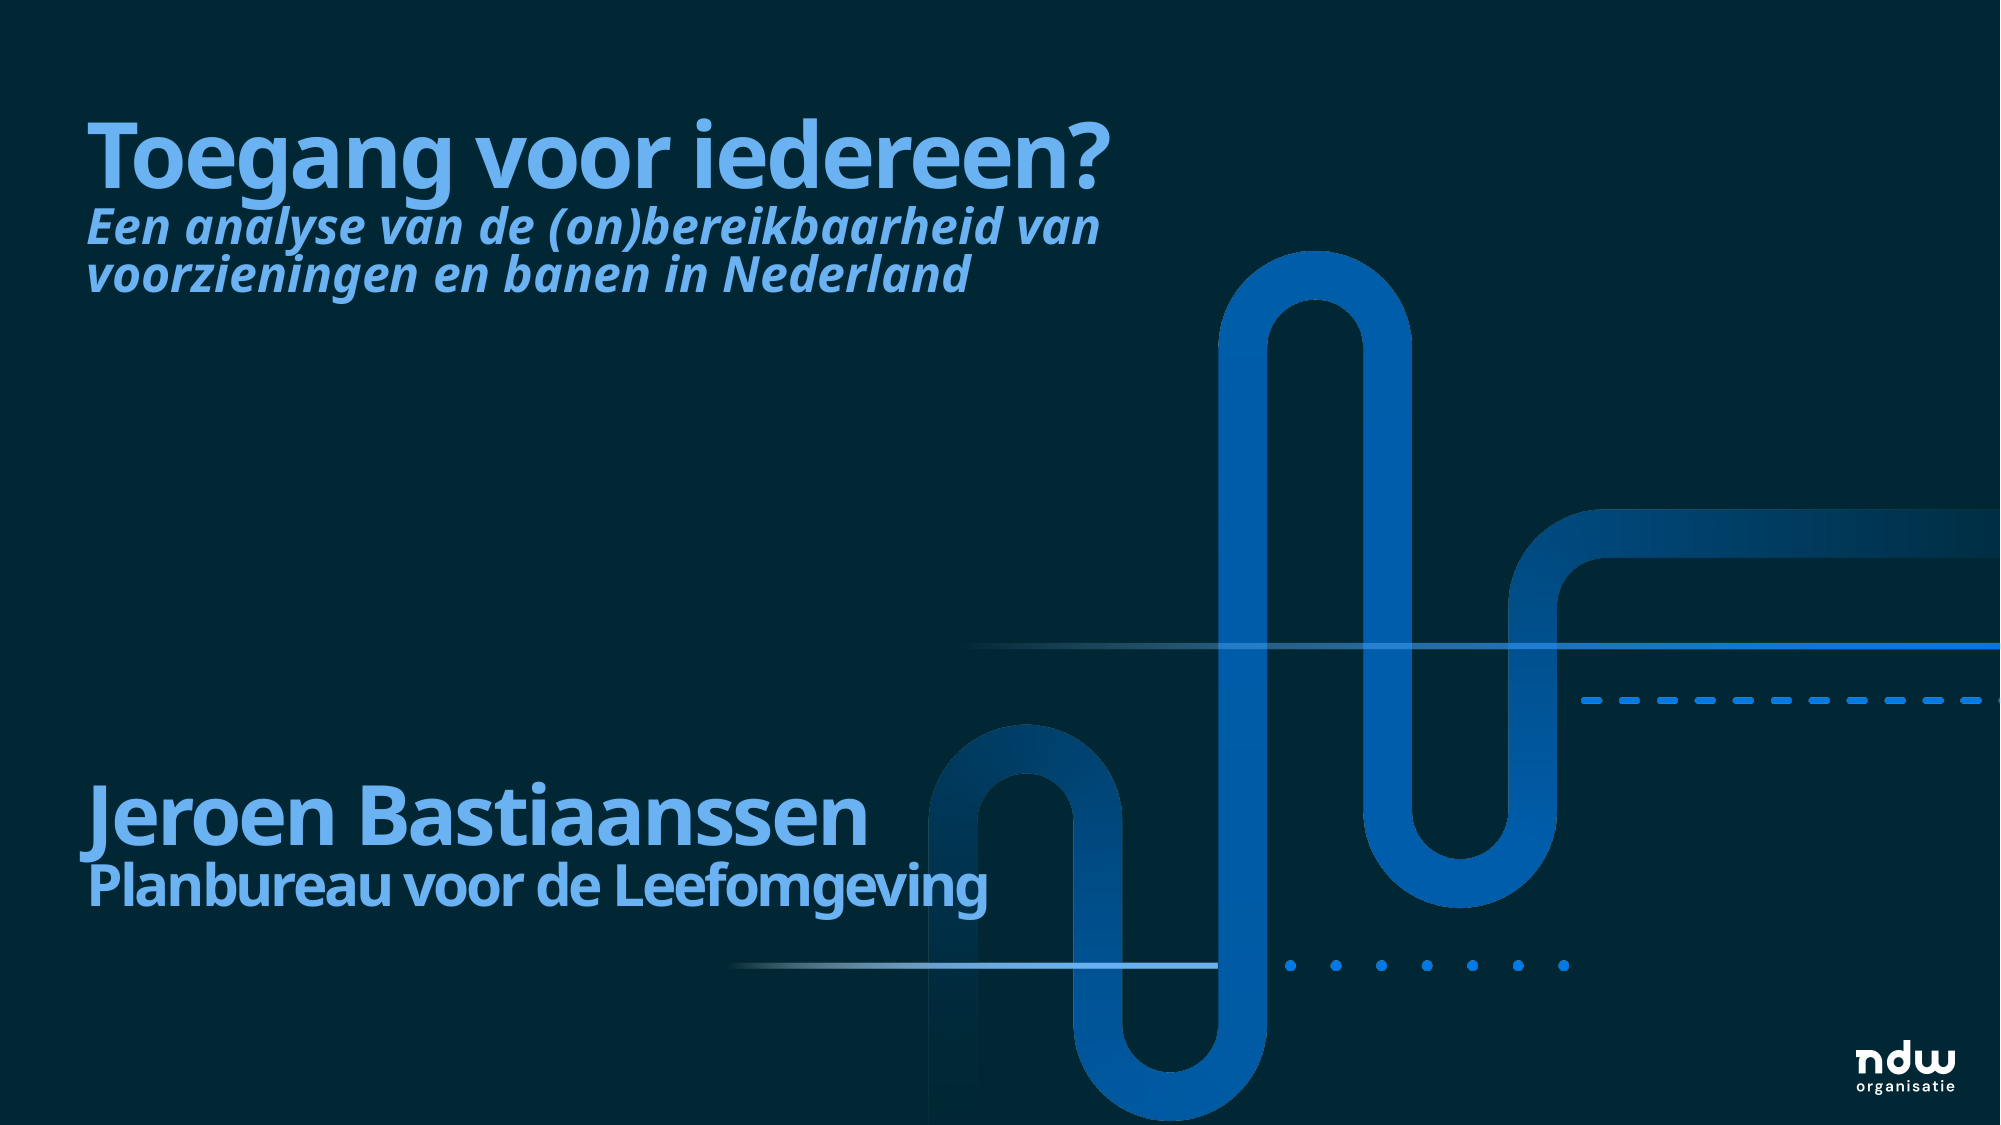

# Toegang voor iedereen?  Een analyse van de (on)bereikbaarheid van voorzieningen en banen in Nederland Jeroen Bastiaanssen Planbureau voor de Leefomgeving